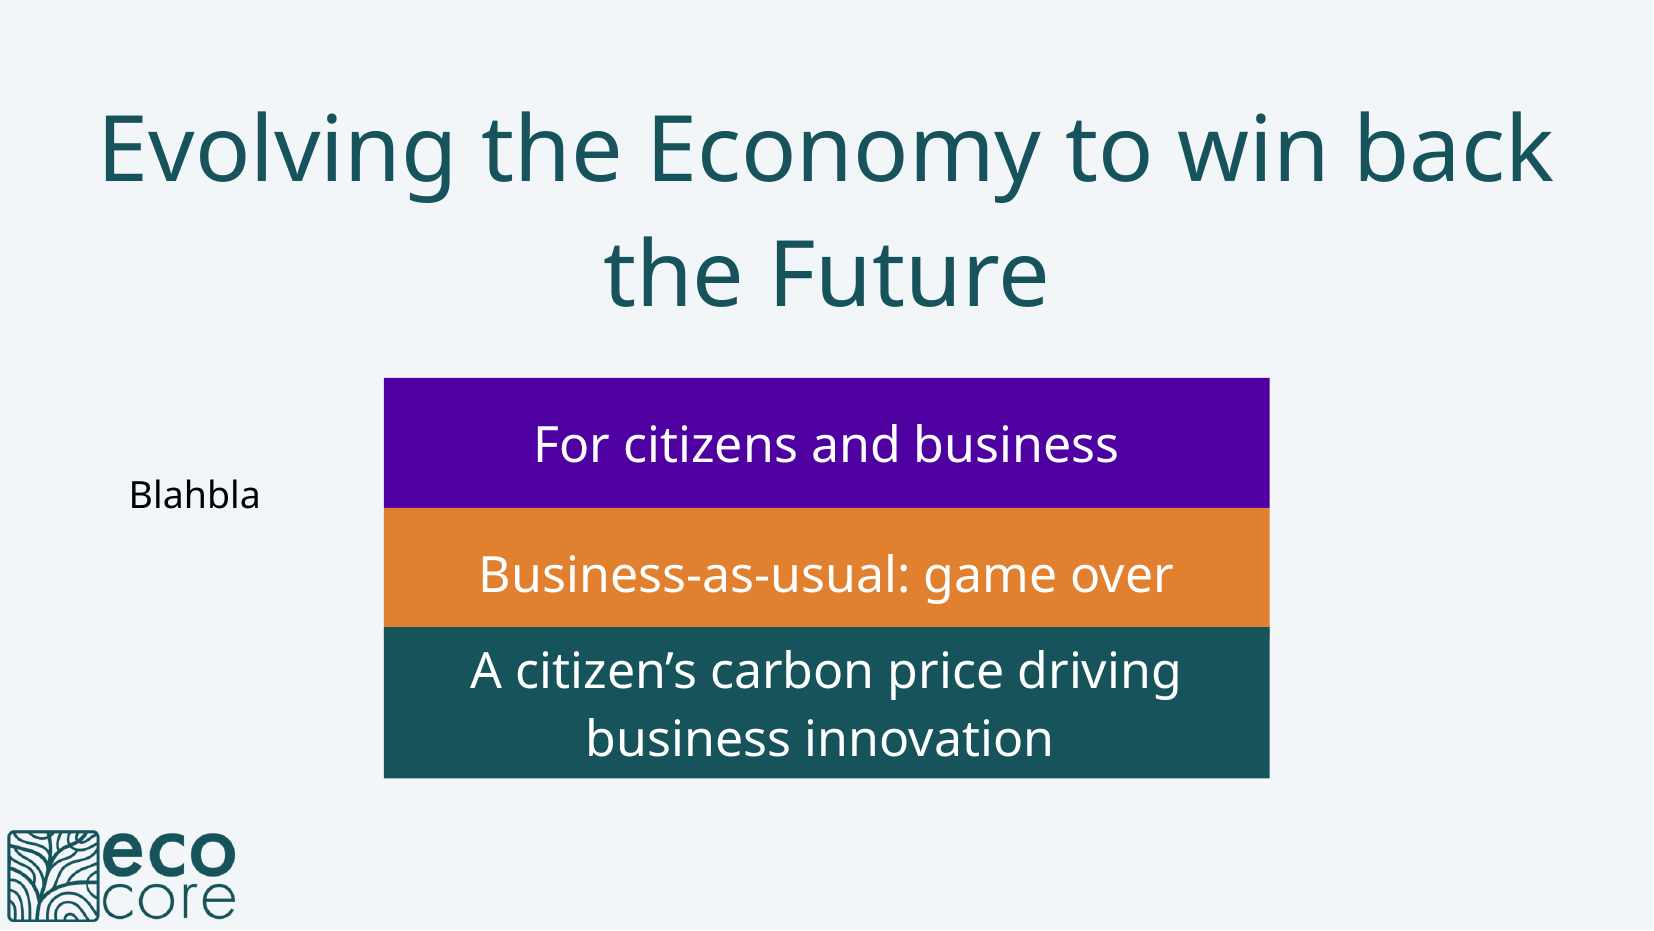

# Evolving the Economy to win back the Future
For citizens and business
Blahbla
Business-as-usual: game over
A citizen’s carbon price driving business innovation